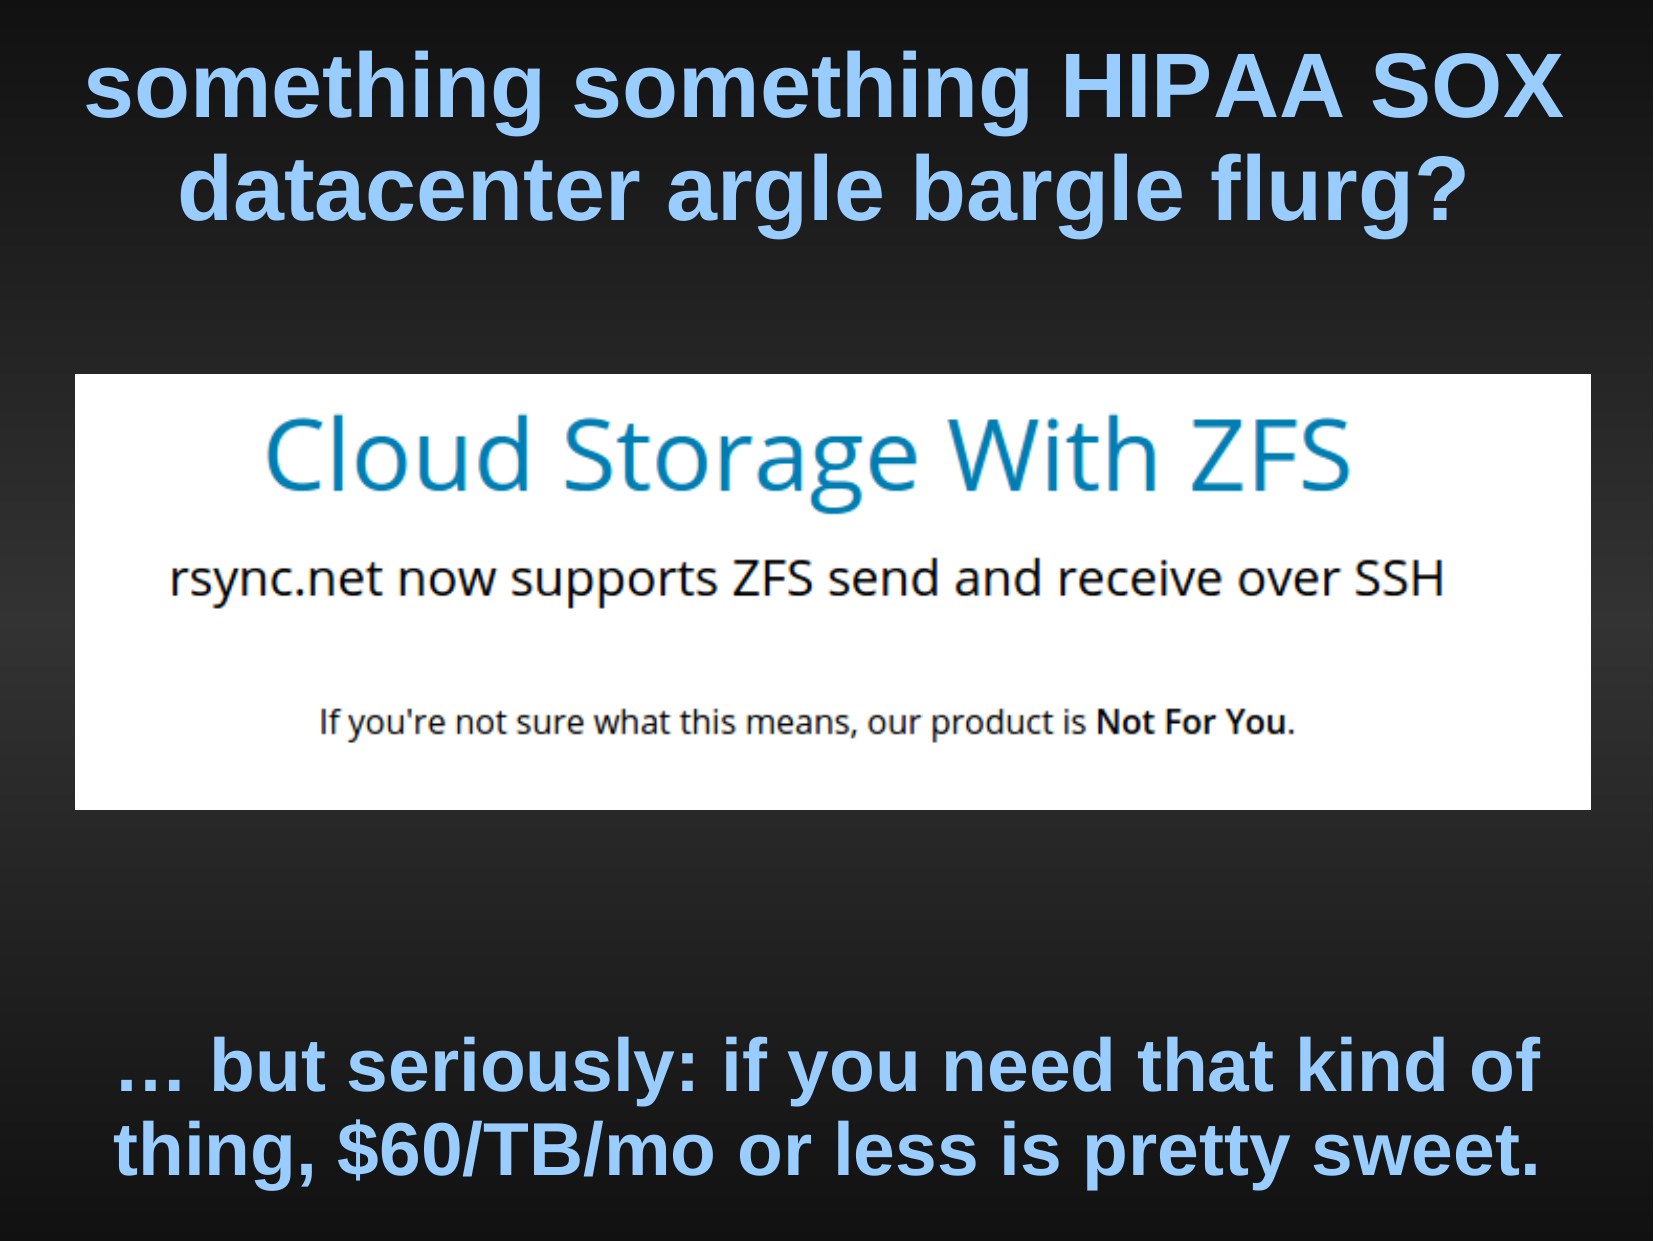

# something something HIPAA SOX datacenter argle bargle flurg?
… but seriously: if you need that kind of
thing, $60/TB/mo or less is pretty sweet.